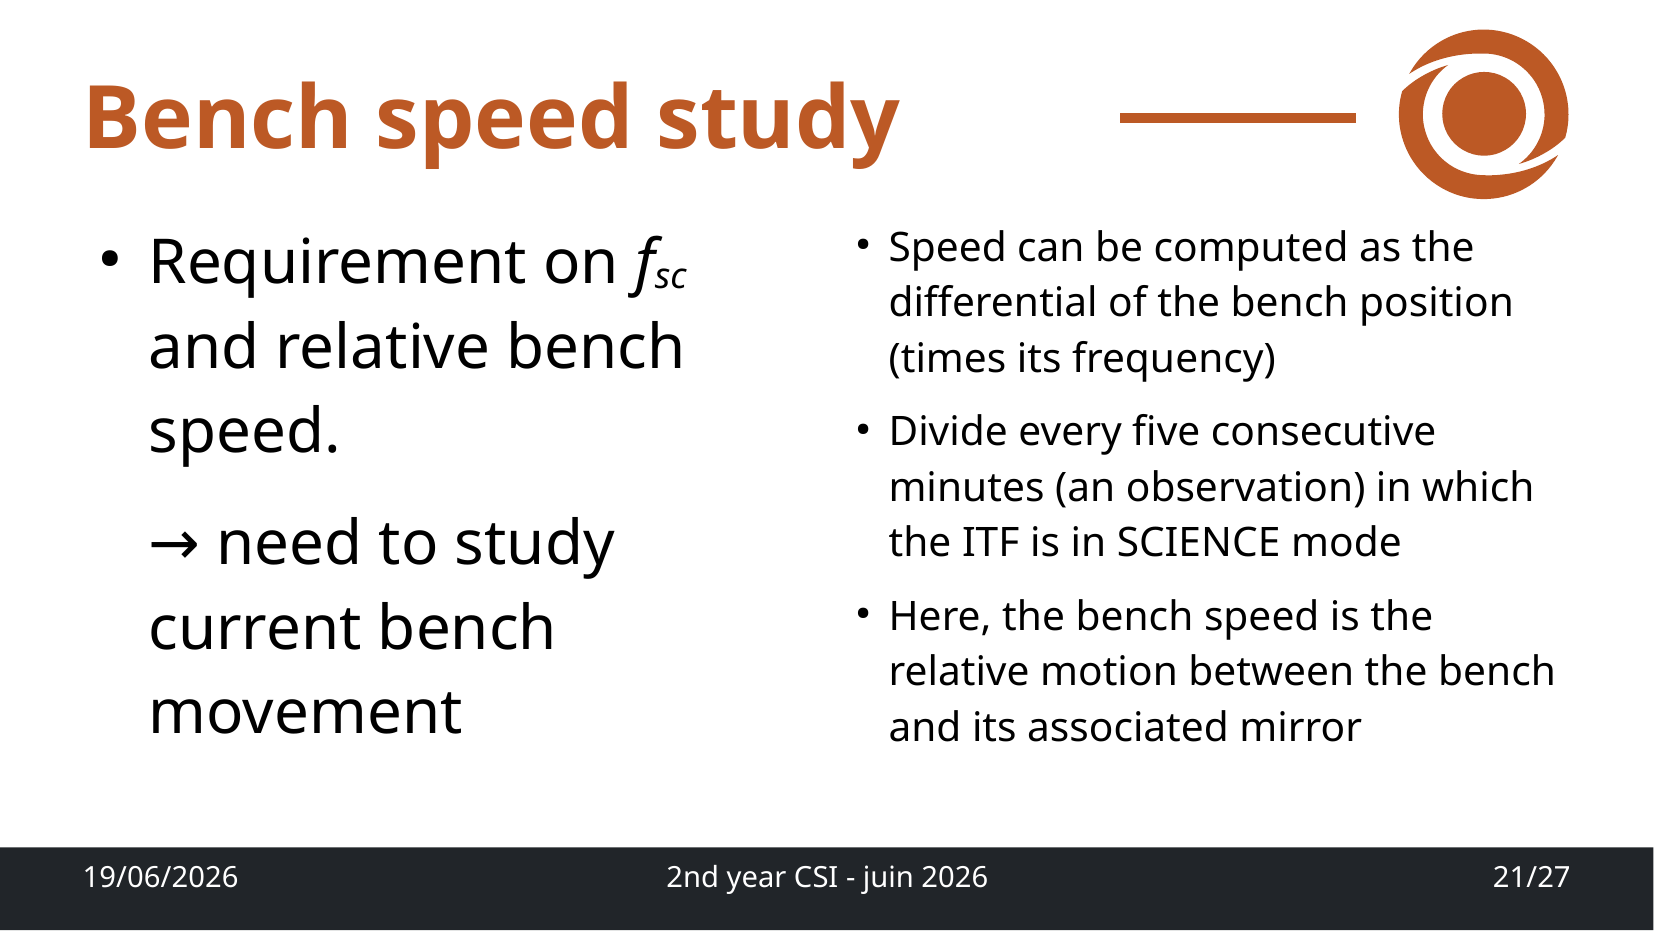

# Bench speed study
Requirement on fsc and relative bench speed.
→ need to study current bench movement
Speed can be computed as the differential of the bench position (times its frequency)
Divide every five consecutive minutes (an observation) in which the ITF is in SCIENCE mode
Here, the bench speed is the relative motion between the bench and its associated mirror
19/06/2026
2nd year CSI - juin 2026
21